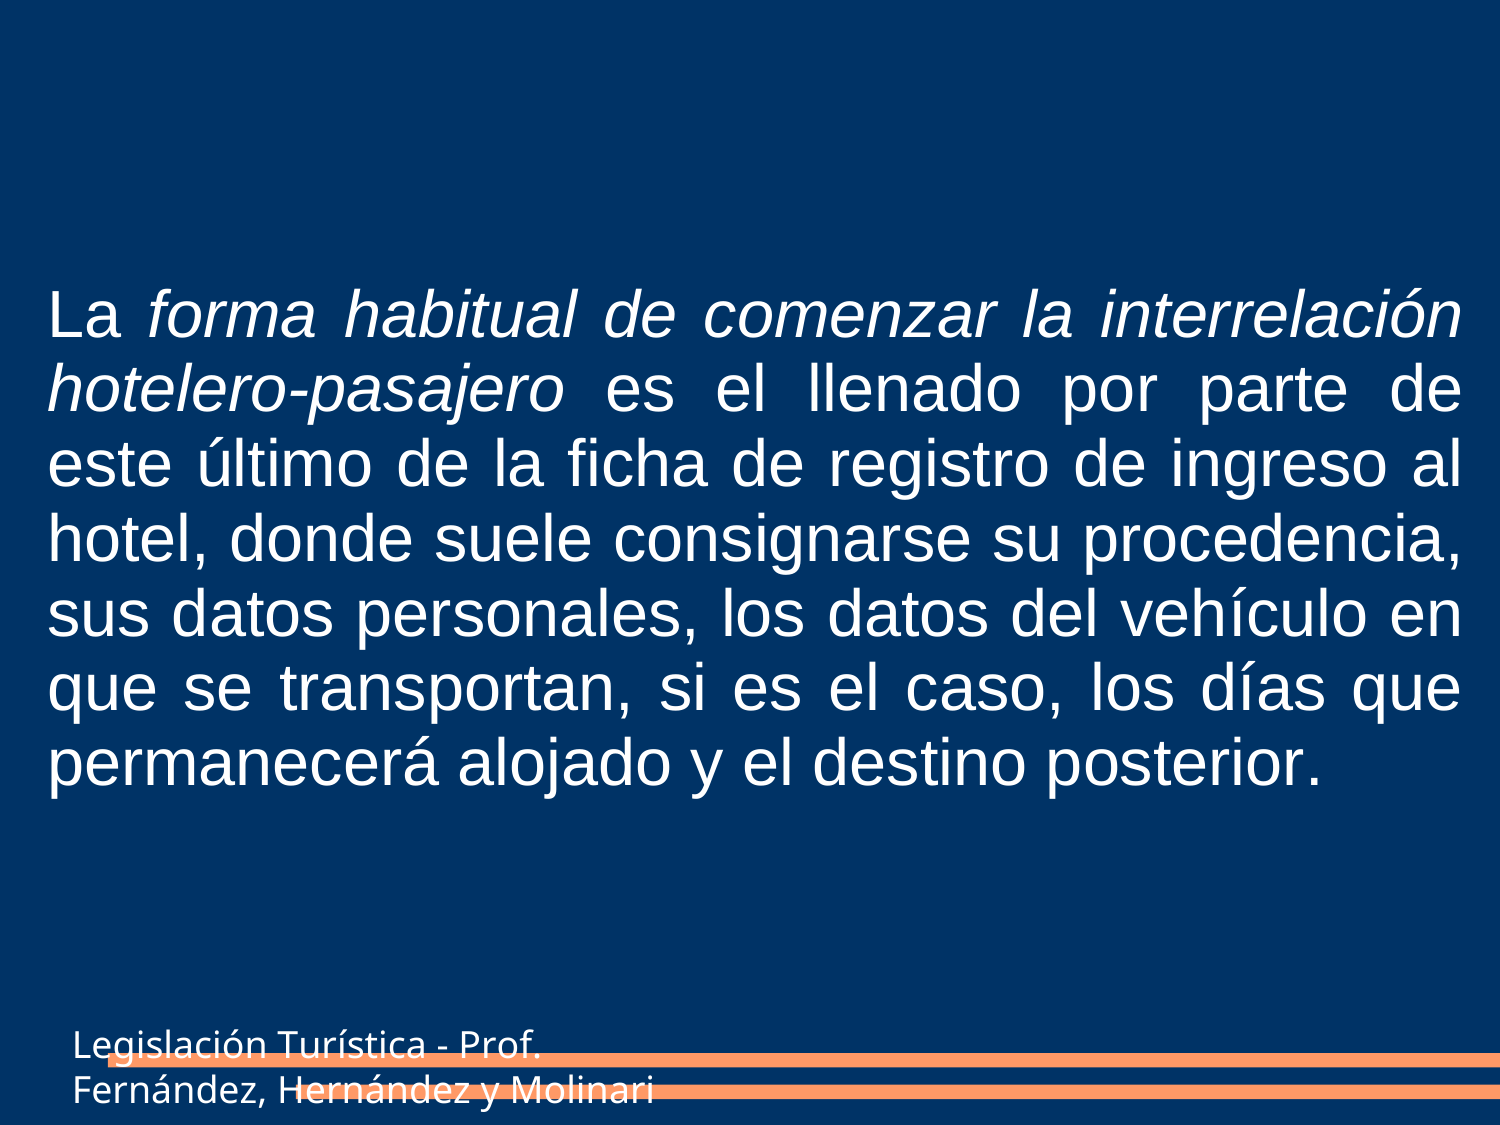

# La forma habitual de comenzar la interrelación hotelero-pasajero es el llenado por parte de este último de la ficha de registro de ingreso al hotel, donde suele consignarse su procedencia, sus datos personales, los datos del vehículo en que se transportan, si es el caso, los días que permanecerá alojado y el destino posterior.
Legislación Turística - Prof. Fernández, Hernández y Molinari